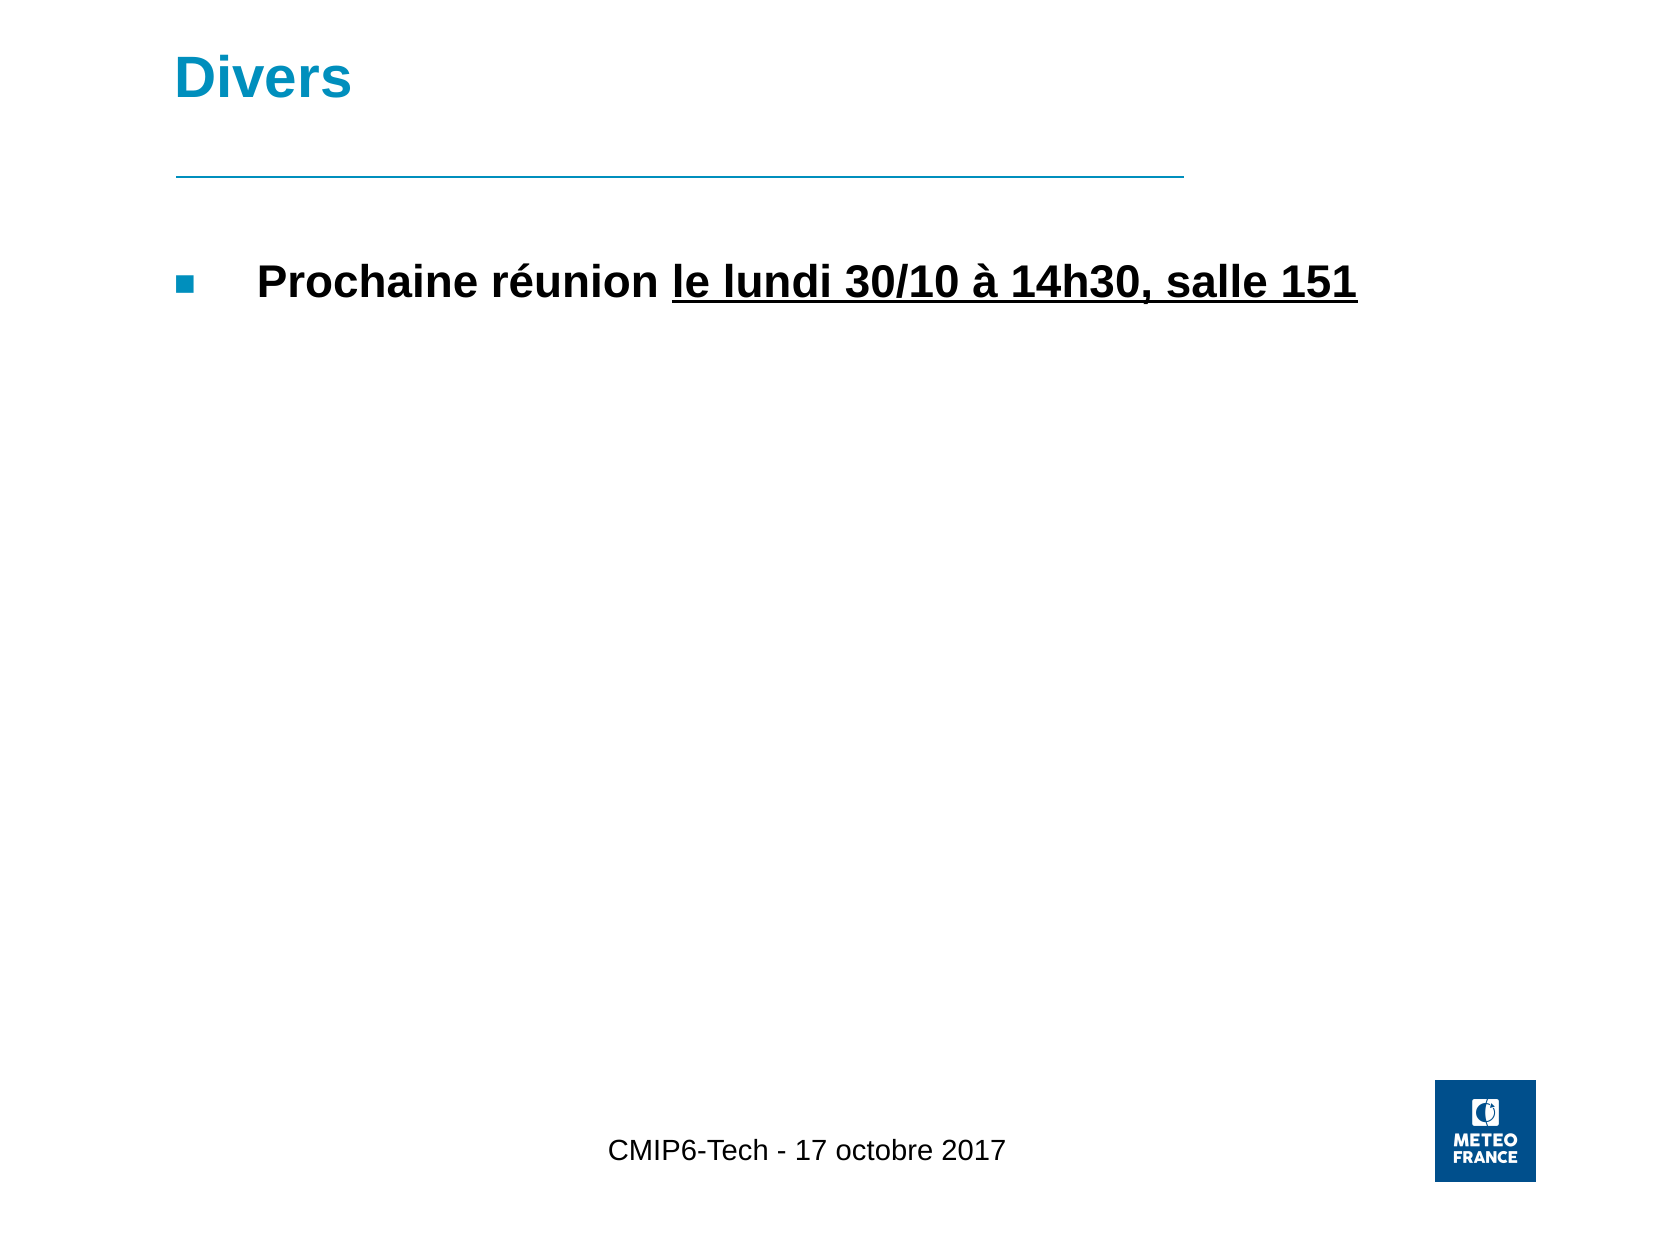

# Divers
Prochaine réunion le lundi 30/10 à 14h30, salle 151
CMIP6-Tech - 17 octobre 2017